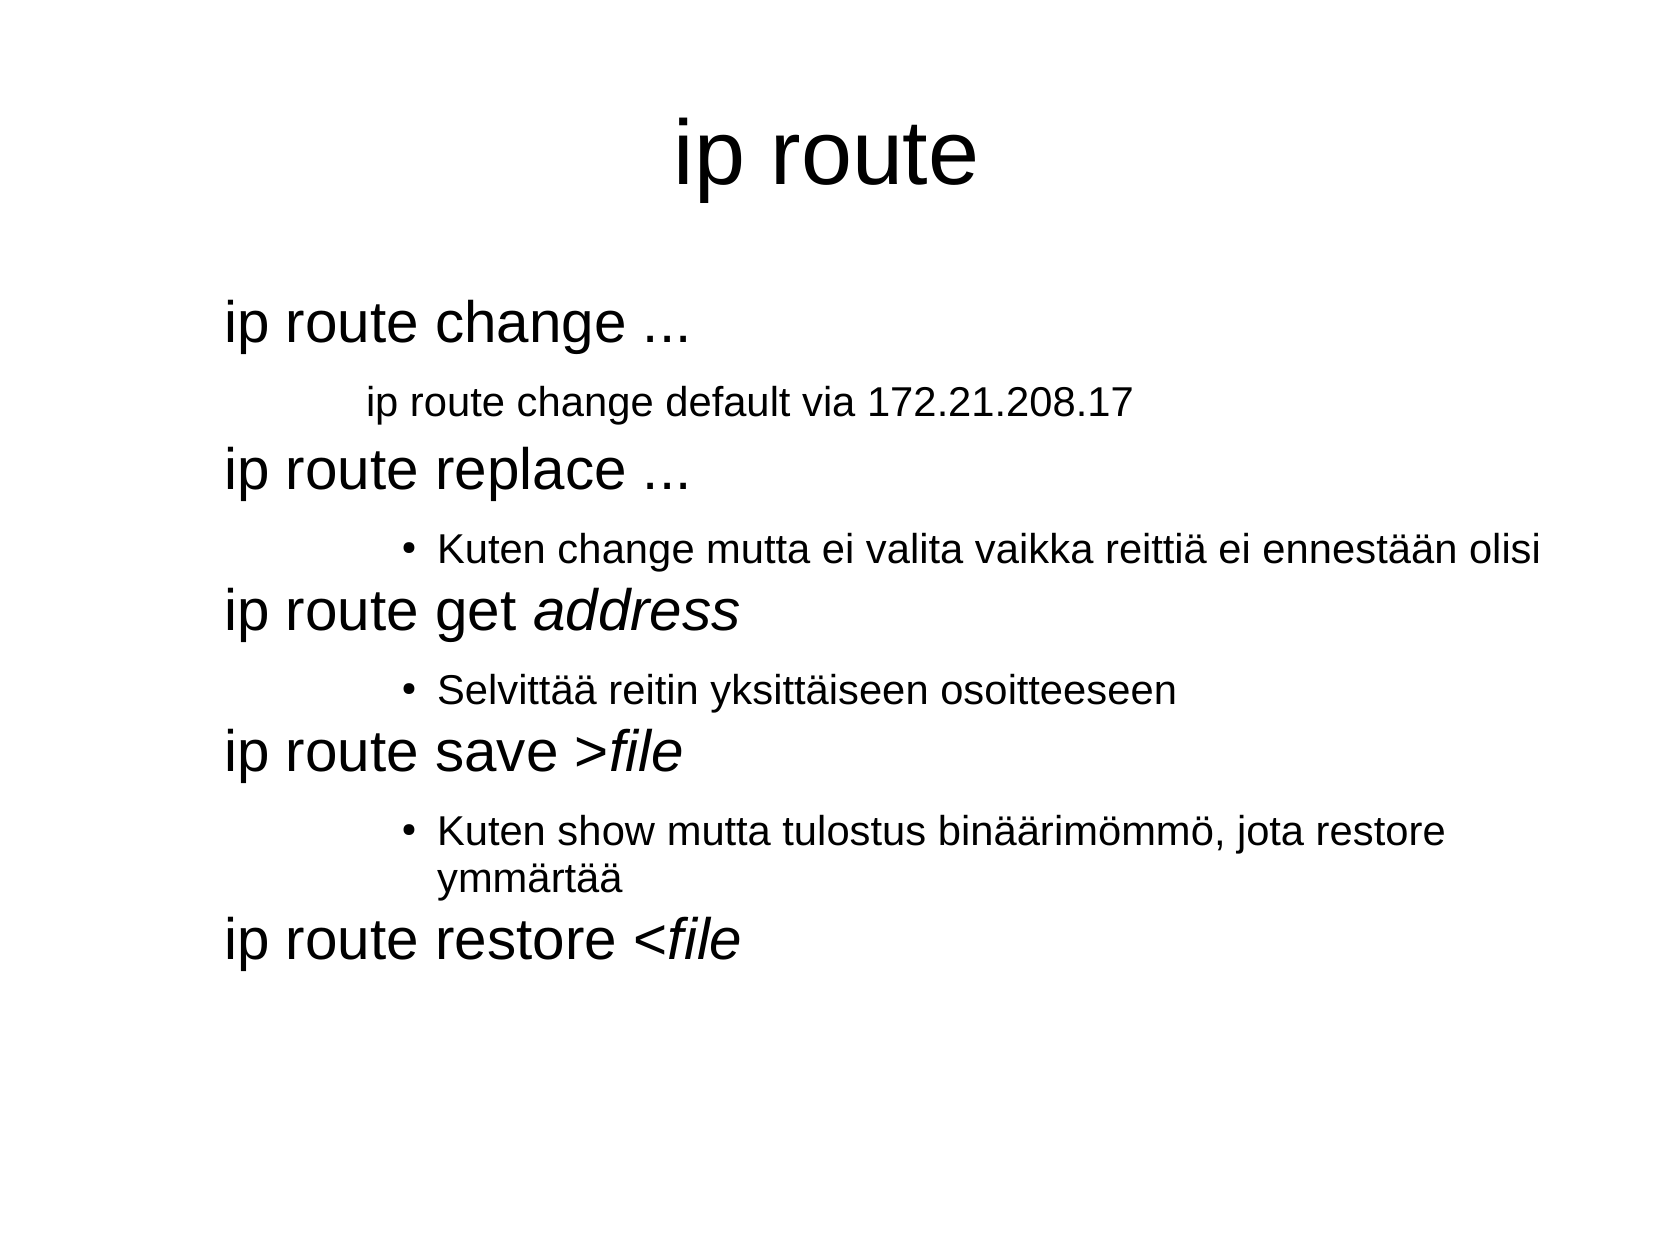

# ip route
ip route change ...
ip route change default via 172.21.208.17
ip route replace ...
Kuten change mutta ei valita vaikka reittiä ei ennestään olisi
ip route get address
Selvittää reitin yksittäiseen osoitteeseen
ip route save >file
Kuten show mutta tulostus binäärimömmö, jota restore ymmärtää
ip route restore <file